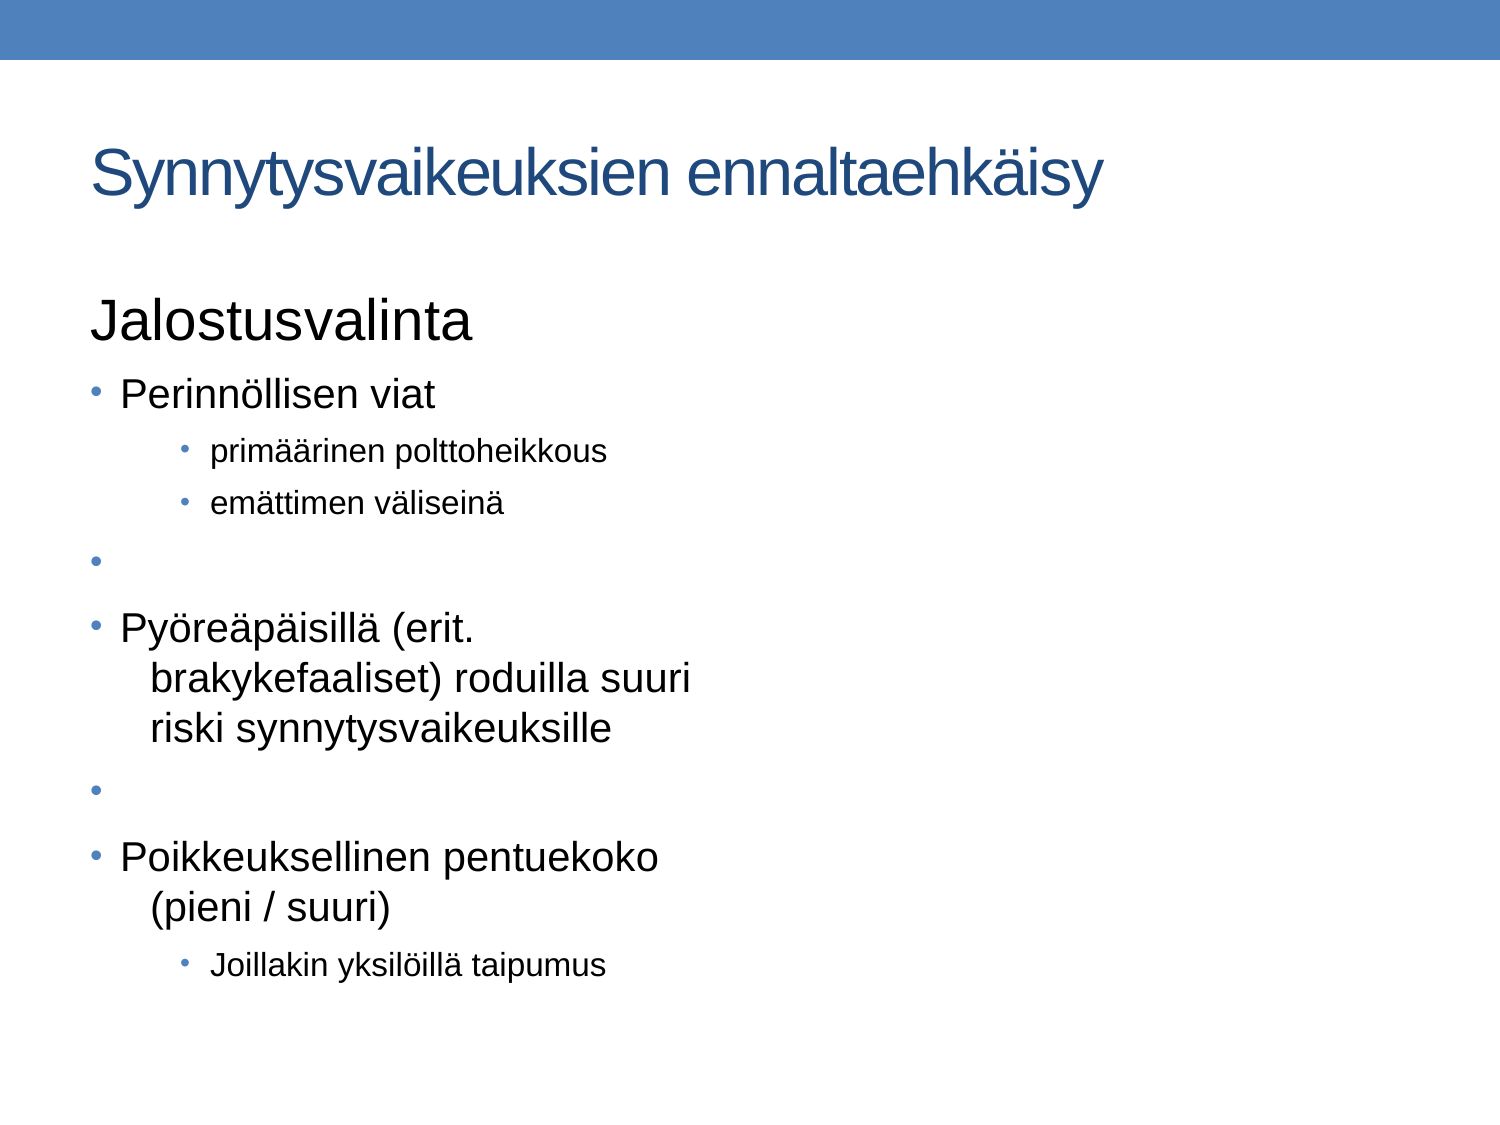

# Synnytysvaikeuksien ennaltaehkäisy
Jalostusvalinta
Perinnöllisen viat
primäärinen polttoheikkous
emättimen väliseinä
Pyöreäpäisillä (erit. brakykefaaliset) roduilla suuri riski synnytysvaikeuksille
Poikkeuksellinen pentuekoko (pieni / suuri)
Joillakin yksilöillä taipumus